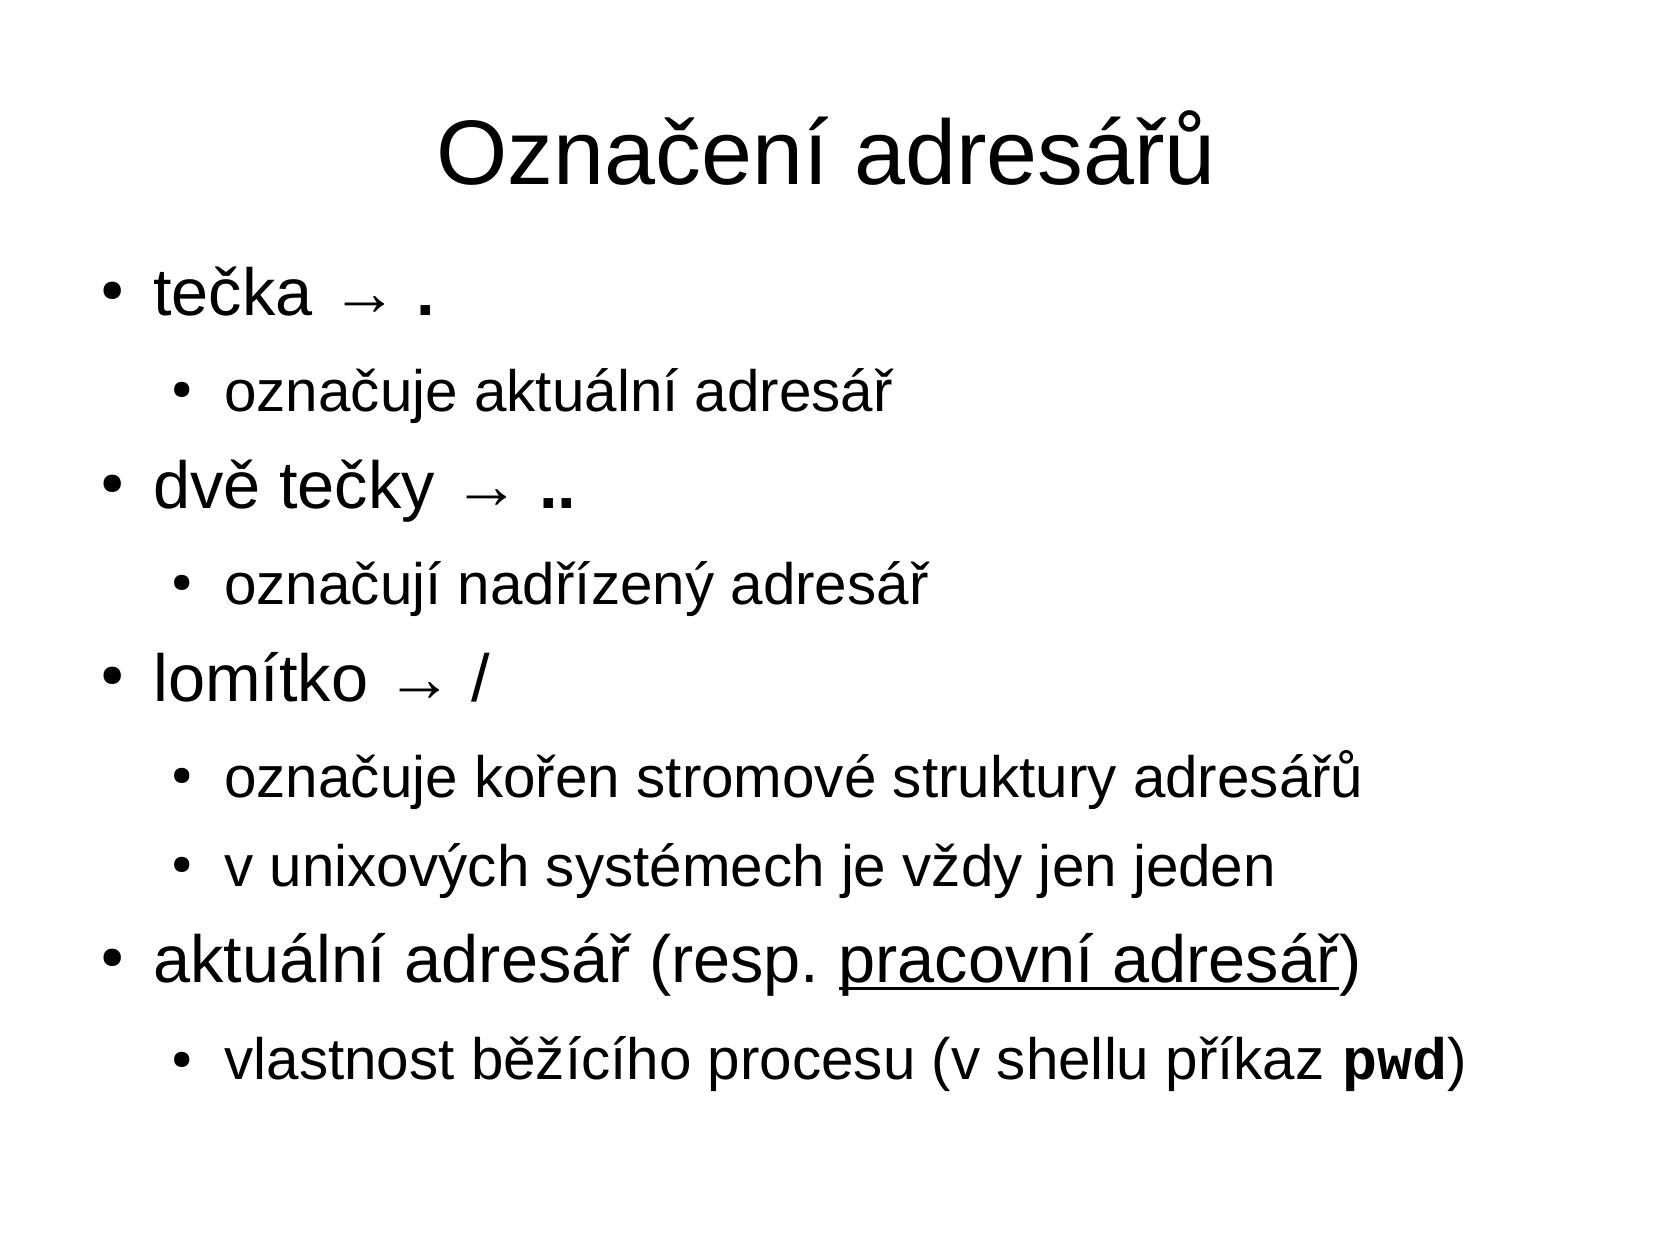

# Označení adresářů
tečka → .
označuje aktuální adresář
dvě tečky → ..
označují nadřízený adresář
lomítko → /
označuje kořen stromové struktury adresářů
v unixových systémech je vždy jen jeden
aktuální adresář (resp. pracovní adresář)
vlastnost běžícího procesu (v shellu příkaz pwd)